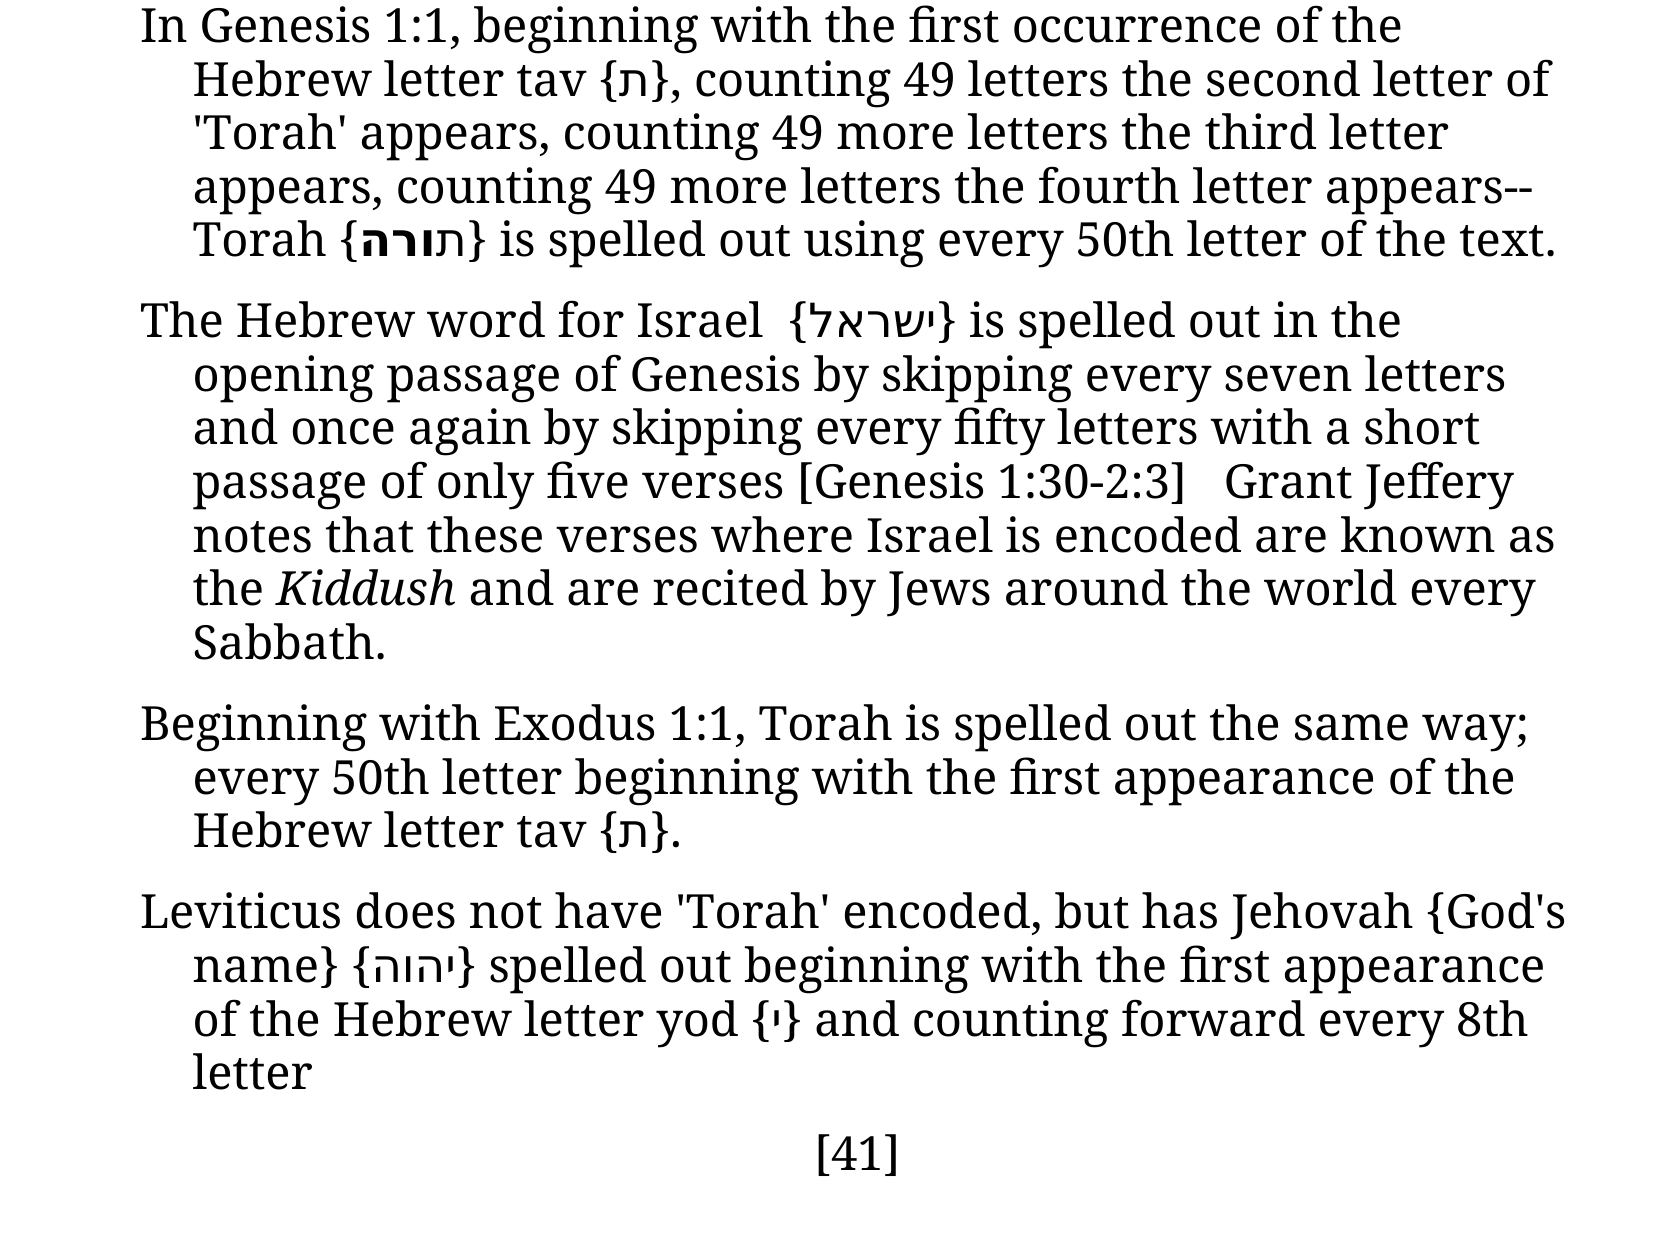

# In Genesis 1:1, beginning with the first occurrence of the Hebrew letter tav {ת}, counting 49 letters the second letter of 'Torah' appears, counting 49 more letters the third letter appears, counting 49 more letters the fourth letter appears-- Torah {תורה} is spelled out using every 50th letter of the text.
The Hebrew word for Israel {ישראל} is spelled out in the opening passage of Genesis by skipping every seven letters and once again by skipping every fifty letters with a short passage of only five verses [Genesis 1:30-2:3] Grant Jeffery notes that these verses where Israel is encoded are known as the Kiddush and are recited by Jews around the world every Sabbath.
Beginning with Exodus 1:1, Torah is spelled out the same way; every 50th letter beginning with the first appearance of the Hebrew letter tav {ת}.
Leviticus does not have 'Torah' encoded, but has Jehovah {God's name} {יהוה} spelled out beginning with the first appearance of the Hebrew letter yod {י} and counting forward every 8th letter
[41]